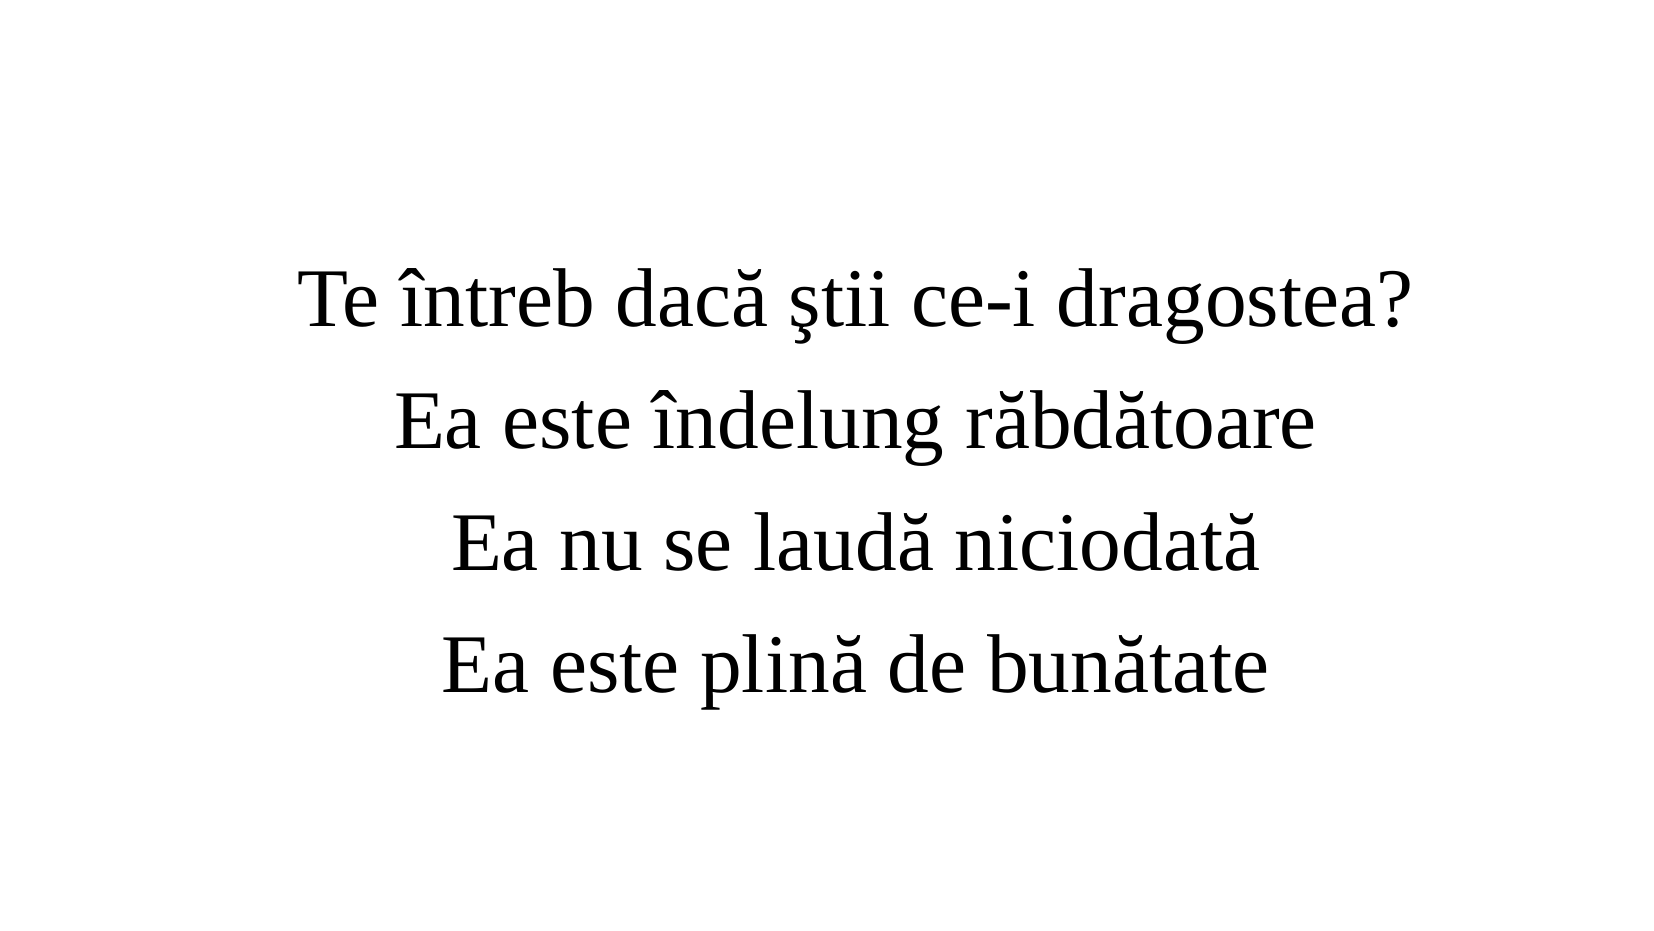

# Te întreb dacă ştii ce-i dragostea?
Ea este îndelung răbdătoare
Ea nu se laudă niciodată
Ea este plină de bunătate